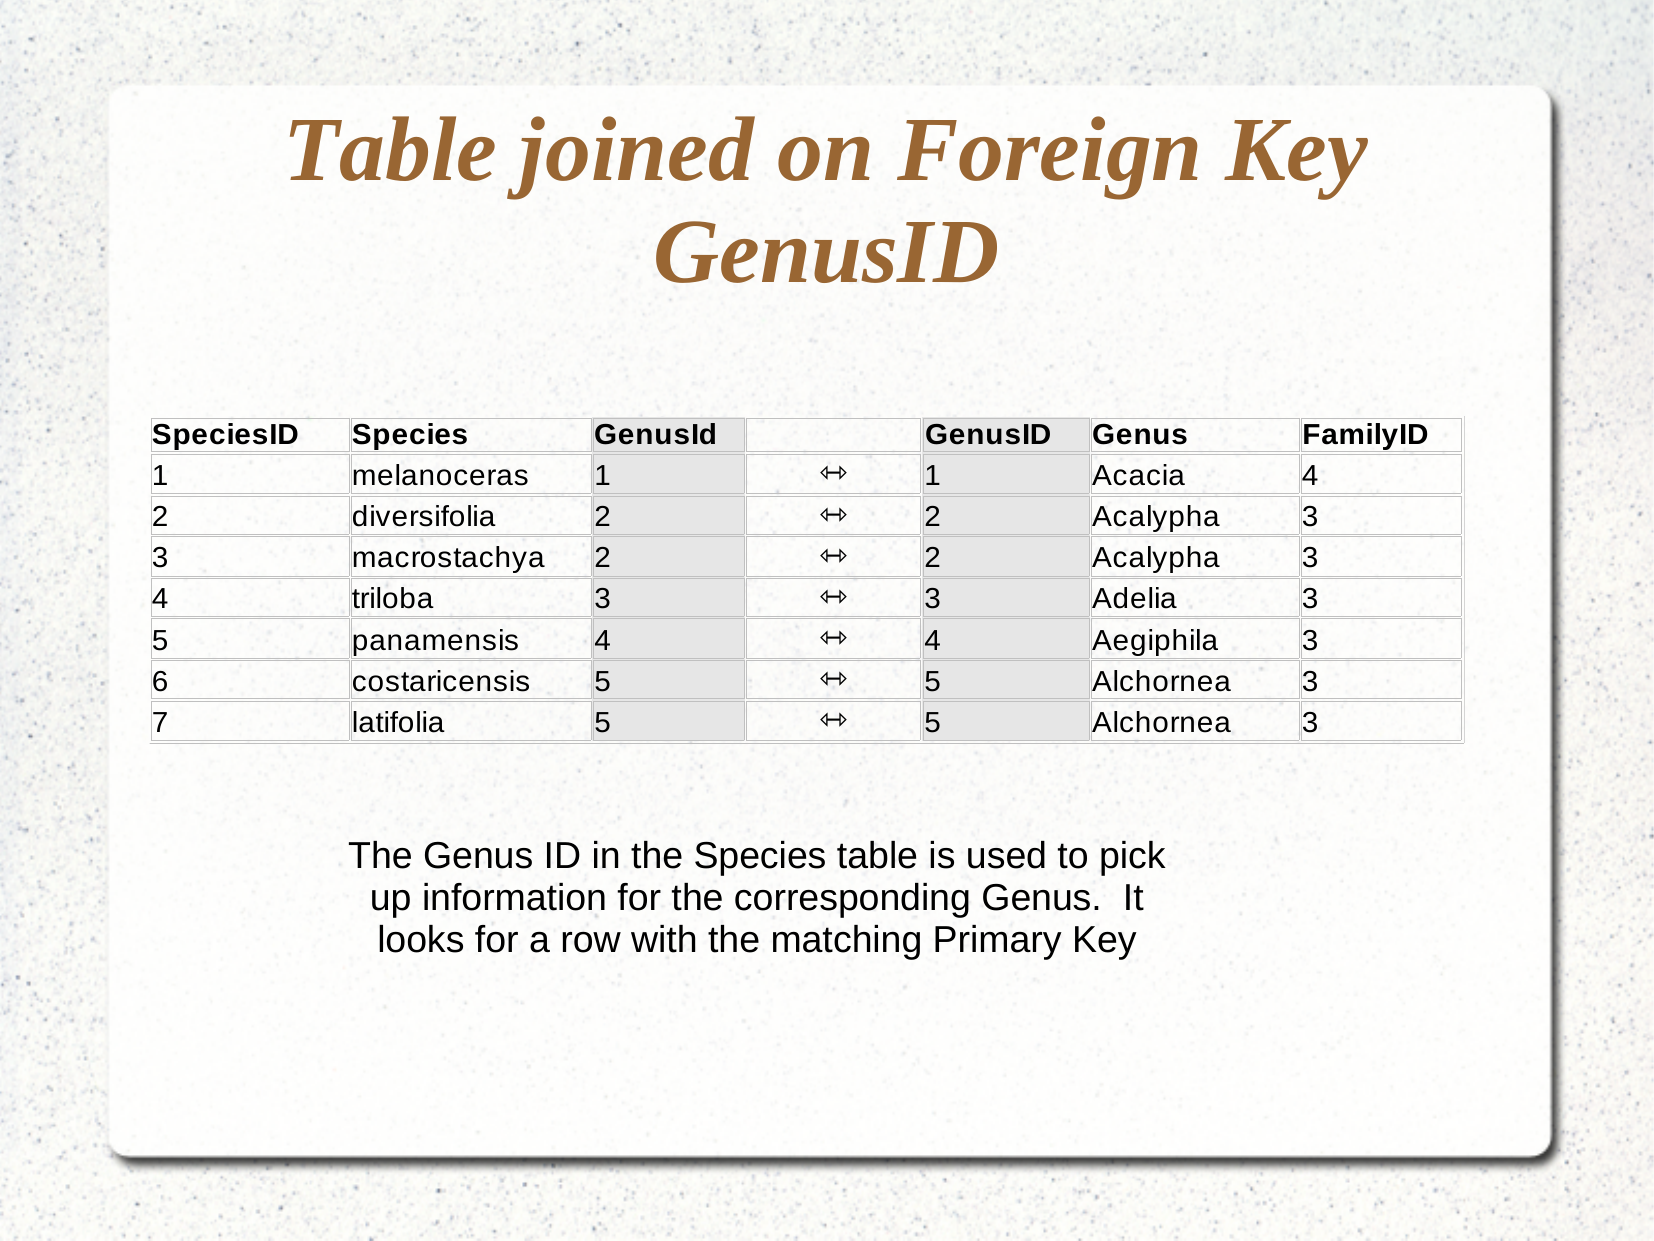

# Table joined on Foreign Key GenusID
The Genus ID in the Species table is used to pick up information for the corresponding Genus. It looks for a row with the matching Primary Key